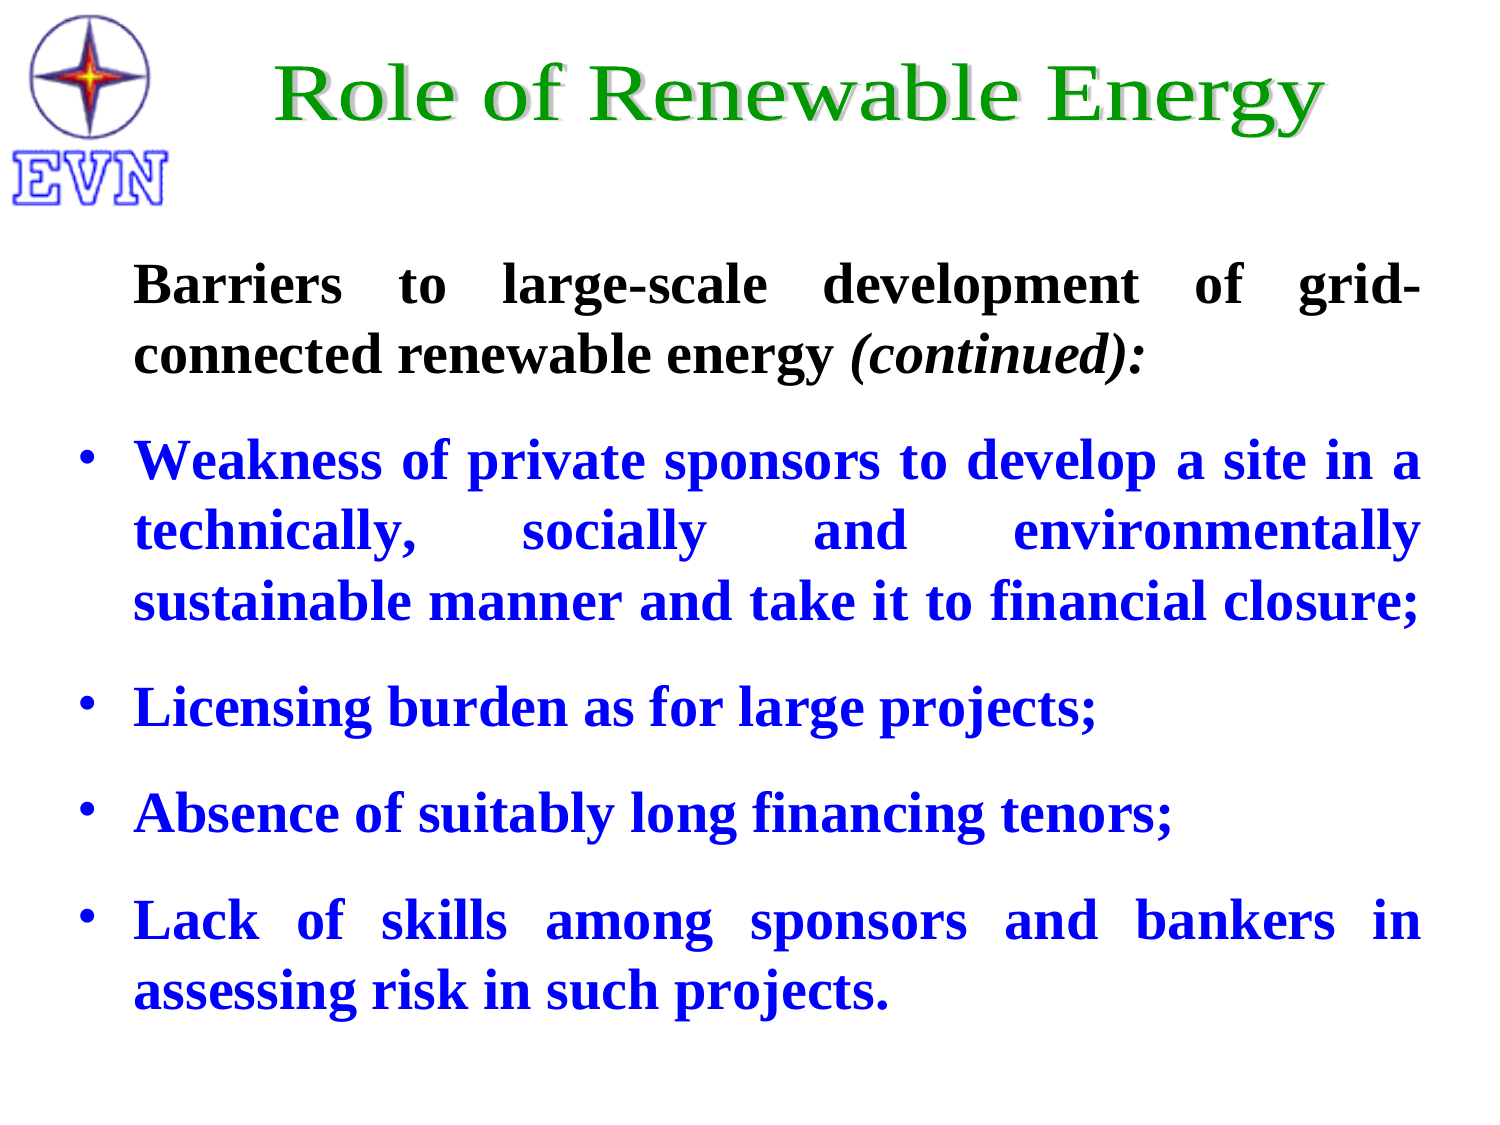

Role of Renewable Energy
	Barriers to large-scale development of grid-connected renewable energy (continued):
Weakness of private sponsors to develop a site in a technically, socially and environmentally sustainable manner and take it to financial closure;
Licensing burden as for large projects;
Absence of suitably long financing tenors;
Lack of skills among sponsors and bankers in assessing risk in such projects.